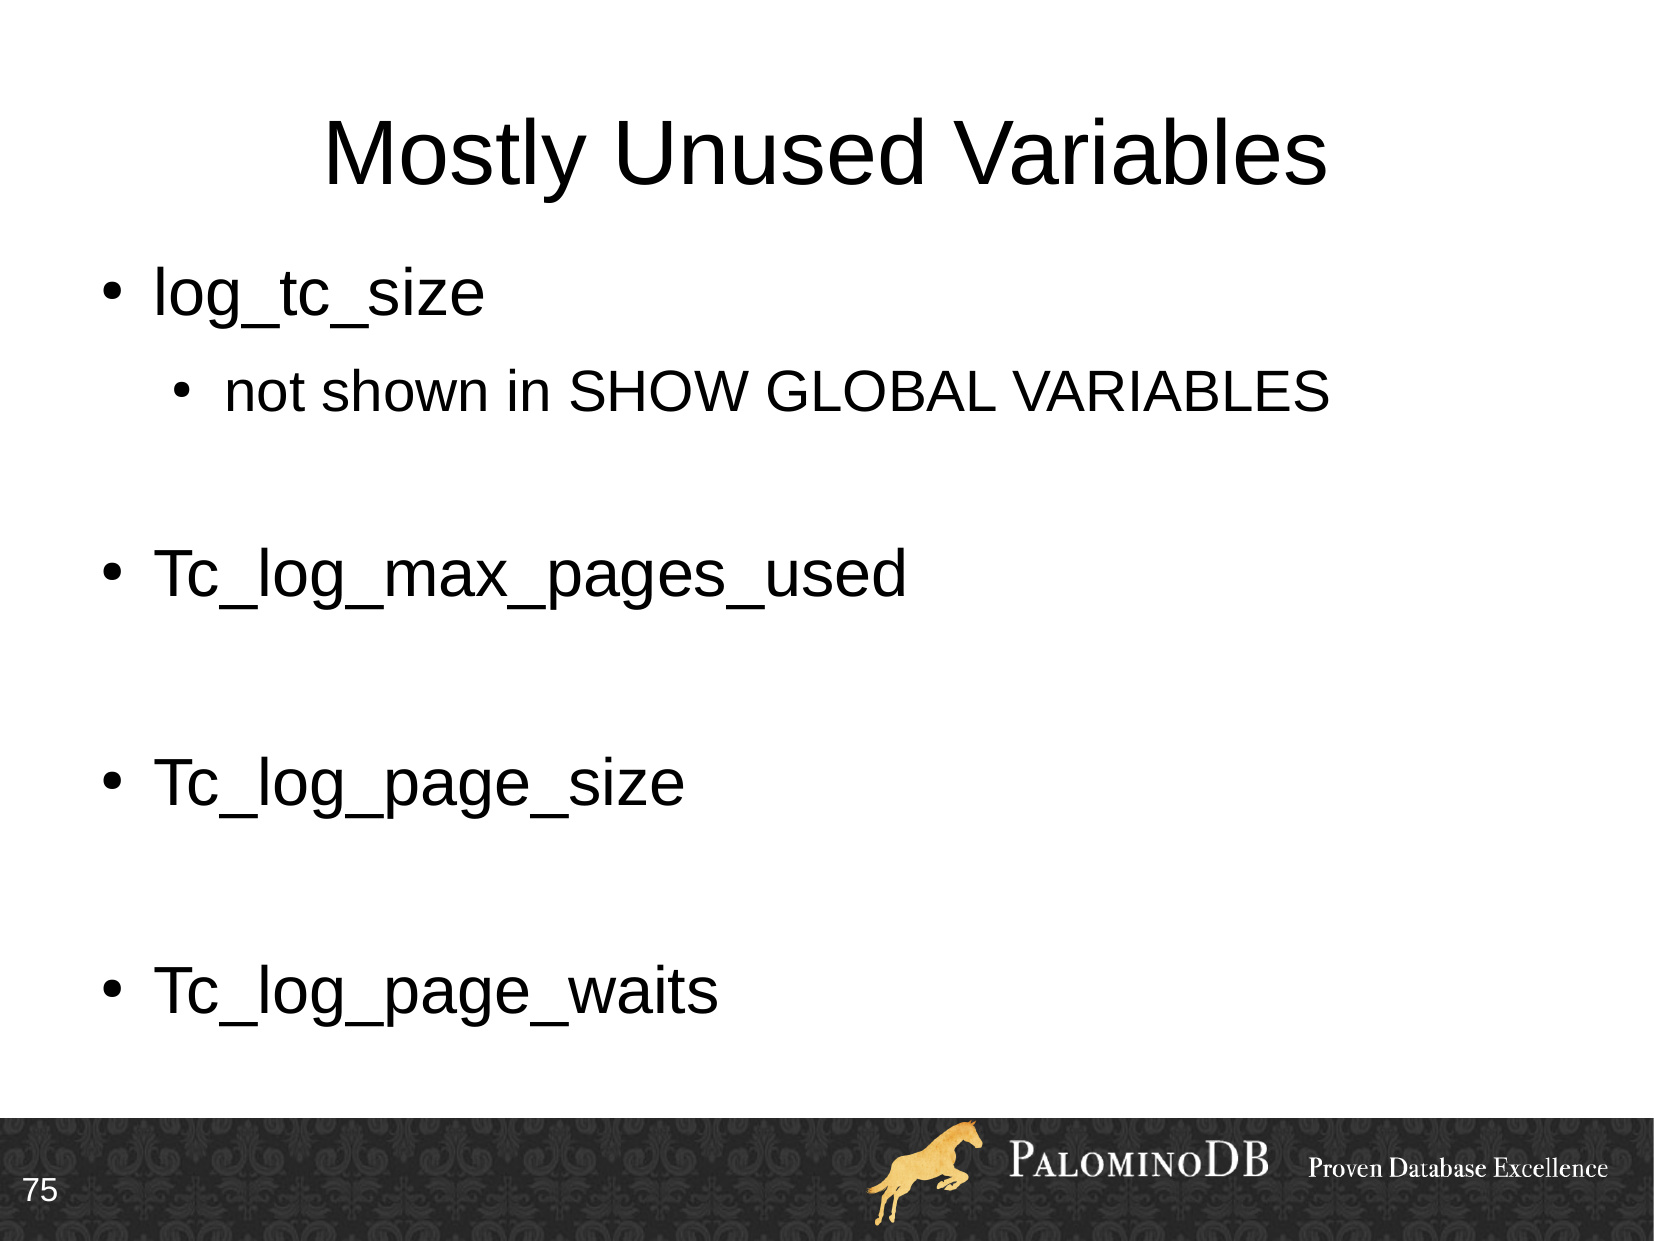

# Mostly Unused Variables
log_tc_size
not shown in SHOW GLOBAL VARIABLES
Tc_log_max_pages_used
Tc_log_page_size
Tc_log_page_waits